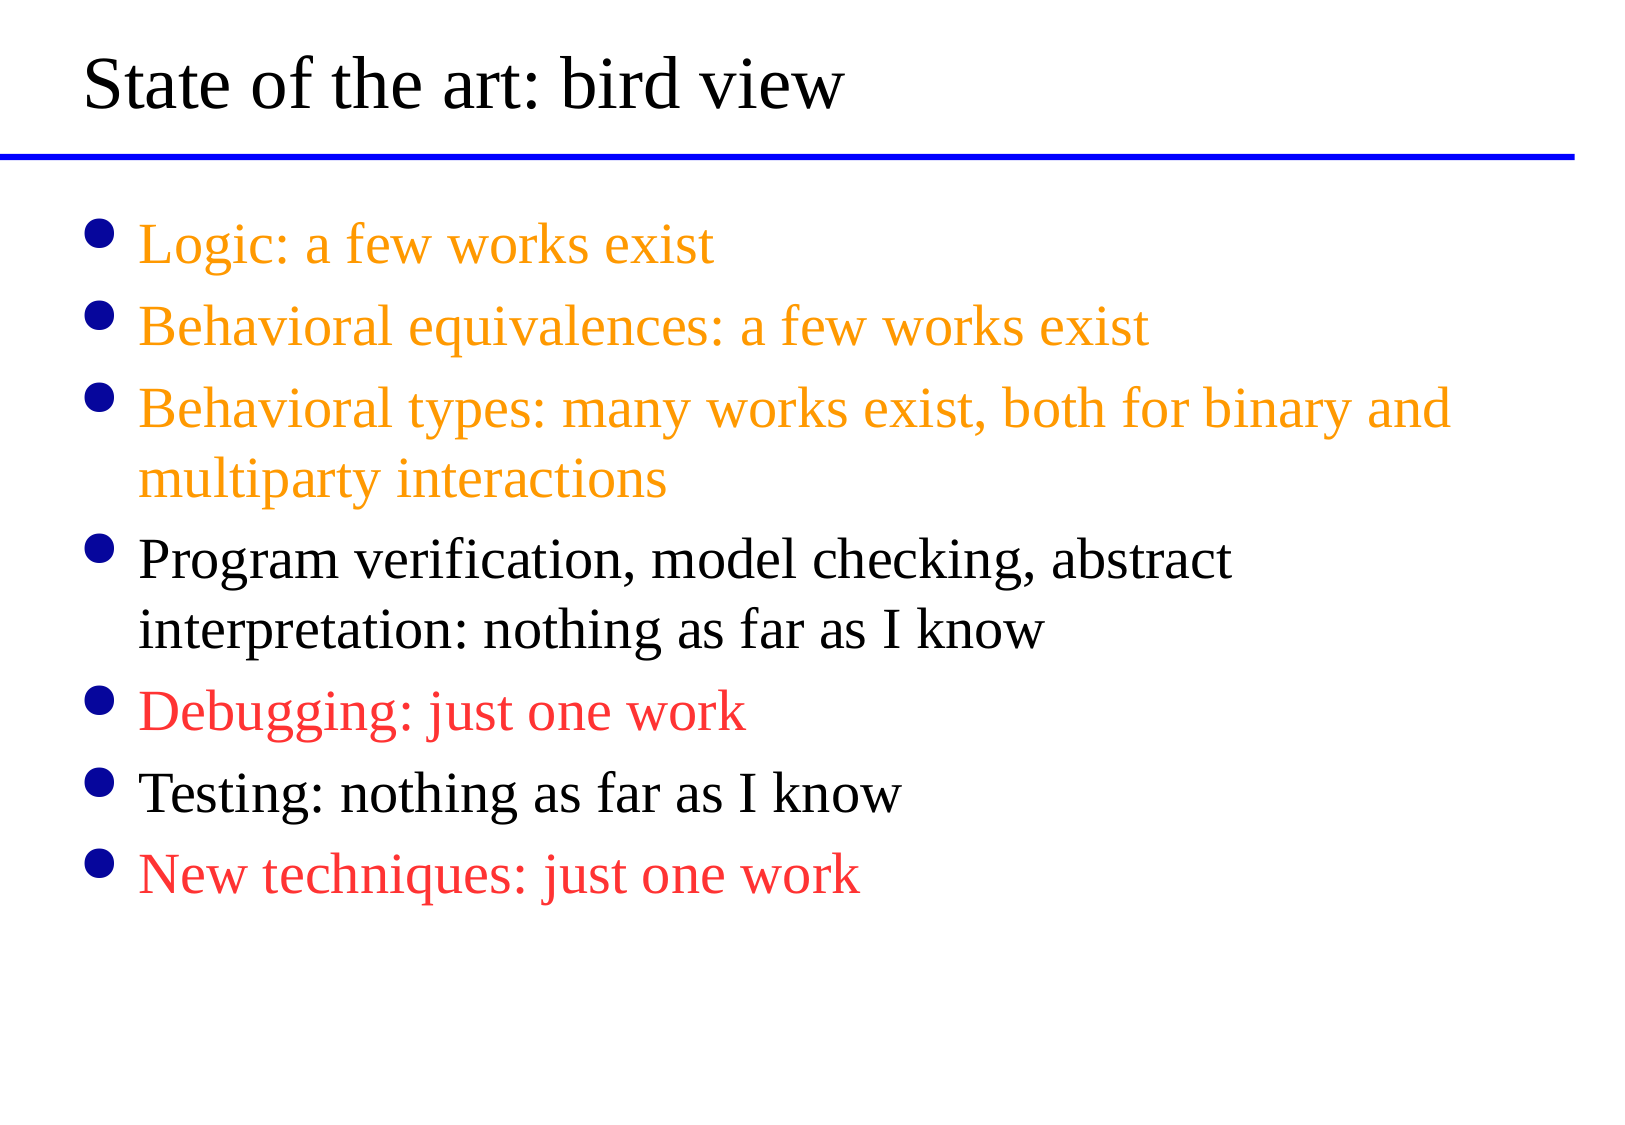

# State of the art: bird view
Logic: a few works exist
Behavioral equivalences: a few works exist
Behavioral types: many works exist, both for binary and multiparty interactions
Program verification, model checking, abstract interpretation: nothing as far as I know
Debugging: just one work
Testing: nothing as far as I know
New techniques: just one work